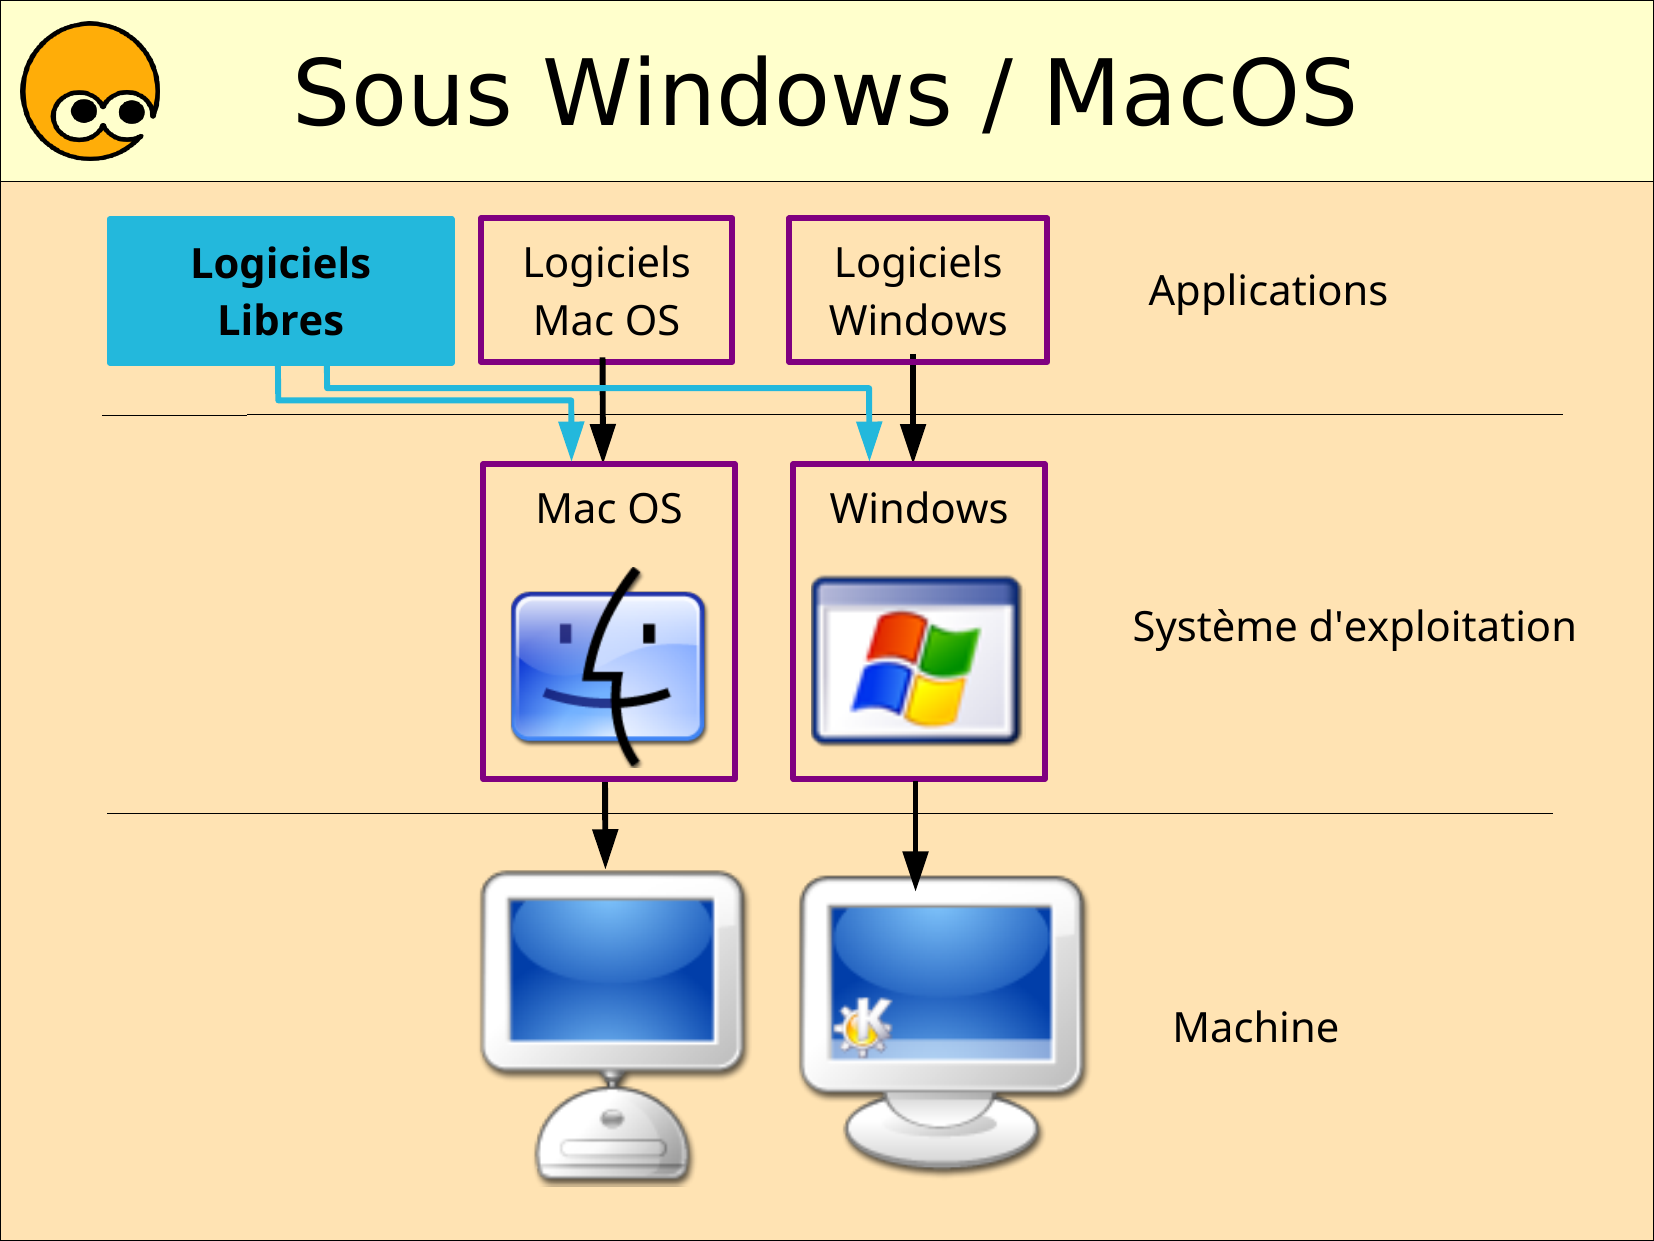

# Sous Windows / MacOS
Logiciels
Mac OS
Logiciels
Windows
Logiciels
Libres
Applications
Mac OS
Windows
Système d'exploitation
Machine